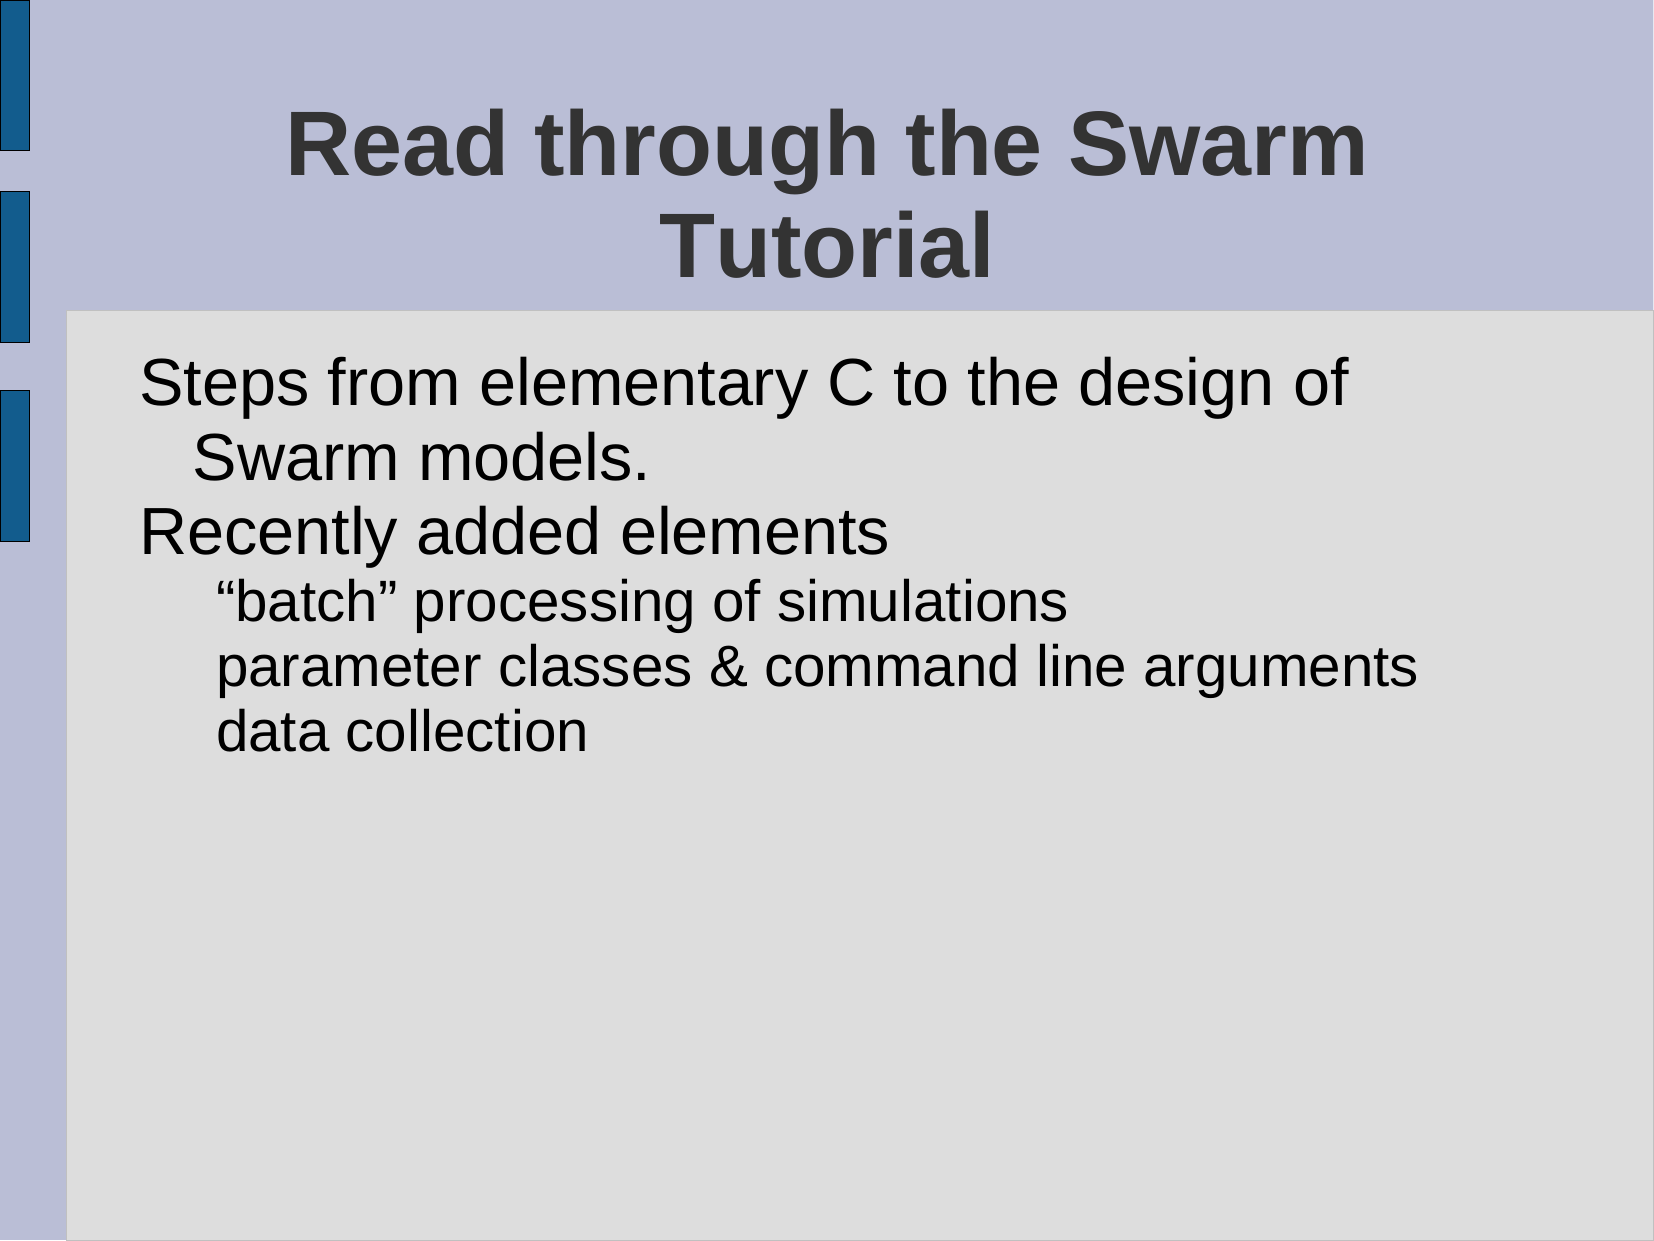

# Read through the Swarm Tutorial
Steps from elementary C to the design of Swarm models.
Recently added elements
“batch” processing of simulations
parameter classes & command line arguments
data collection